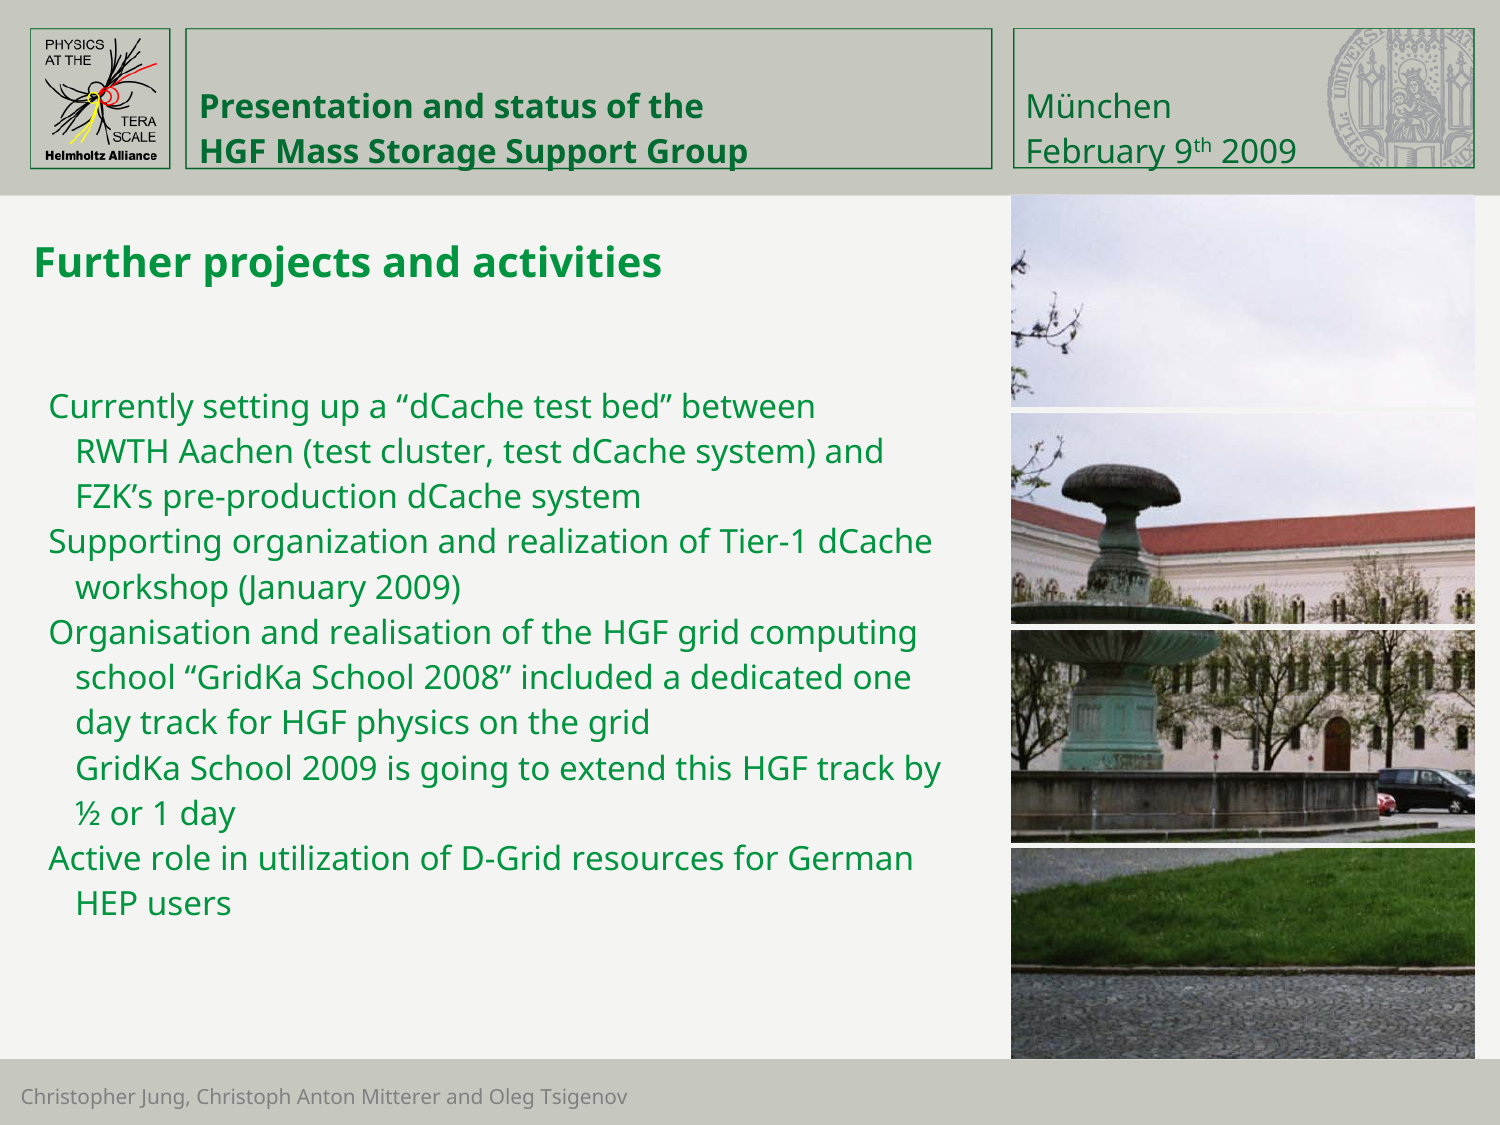

Presentation and status of the
HGF Mass Storage Support Group
München
February 9th 2009
Further projects and activities
Currently setting up a “dCache test bed” between RWTH Aachen (test cluster, test dCache system) and FZK’s pre-production dCache system
Supporting organization and realization of Tier-1 dCache workshop (January 2009)
Organisation and realisation of the HGF grid computing school “GridKa School 2008” included a dedicated one day track for HGF physics on the grid
GridKa School 2009 is going to extend this HGF track by ½ or 1 day
Active role in utilization of D-Grid resources for German HEP users
Christopher Jung, Christoph Anton Mitterer and Oleg Tsigenov